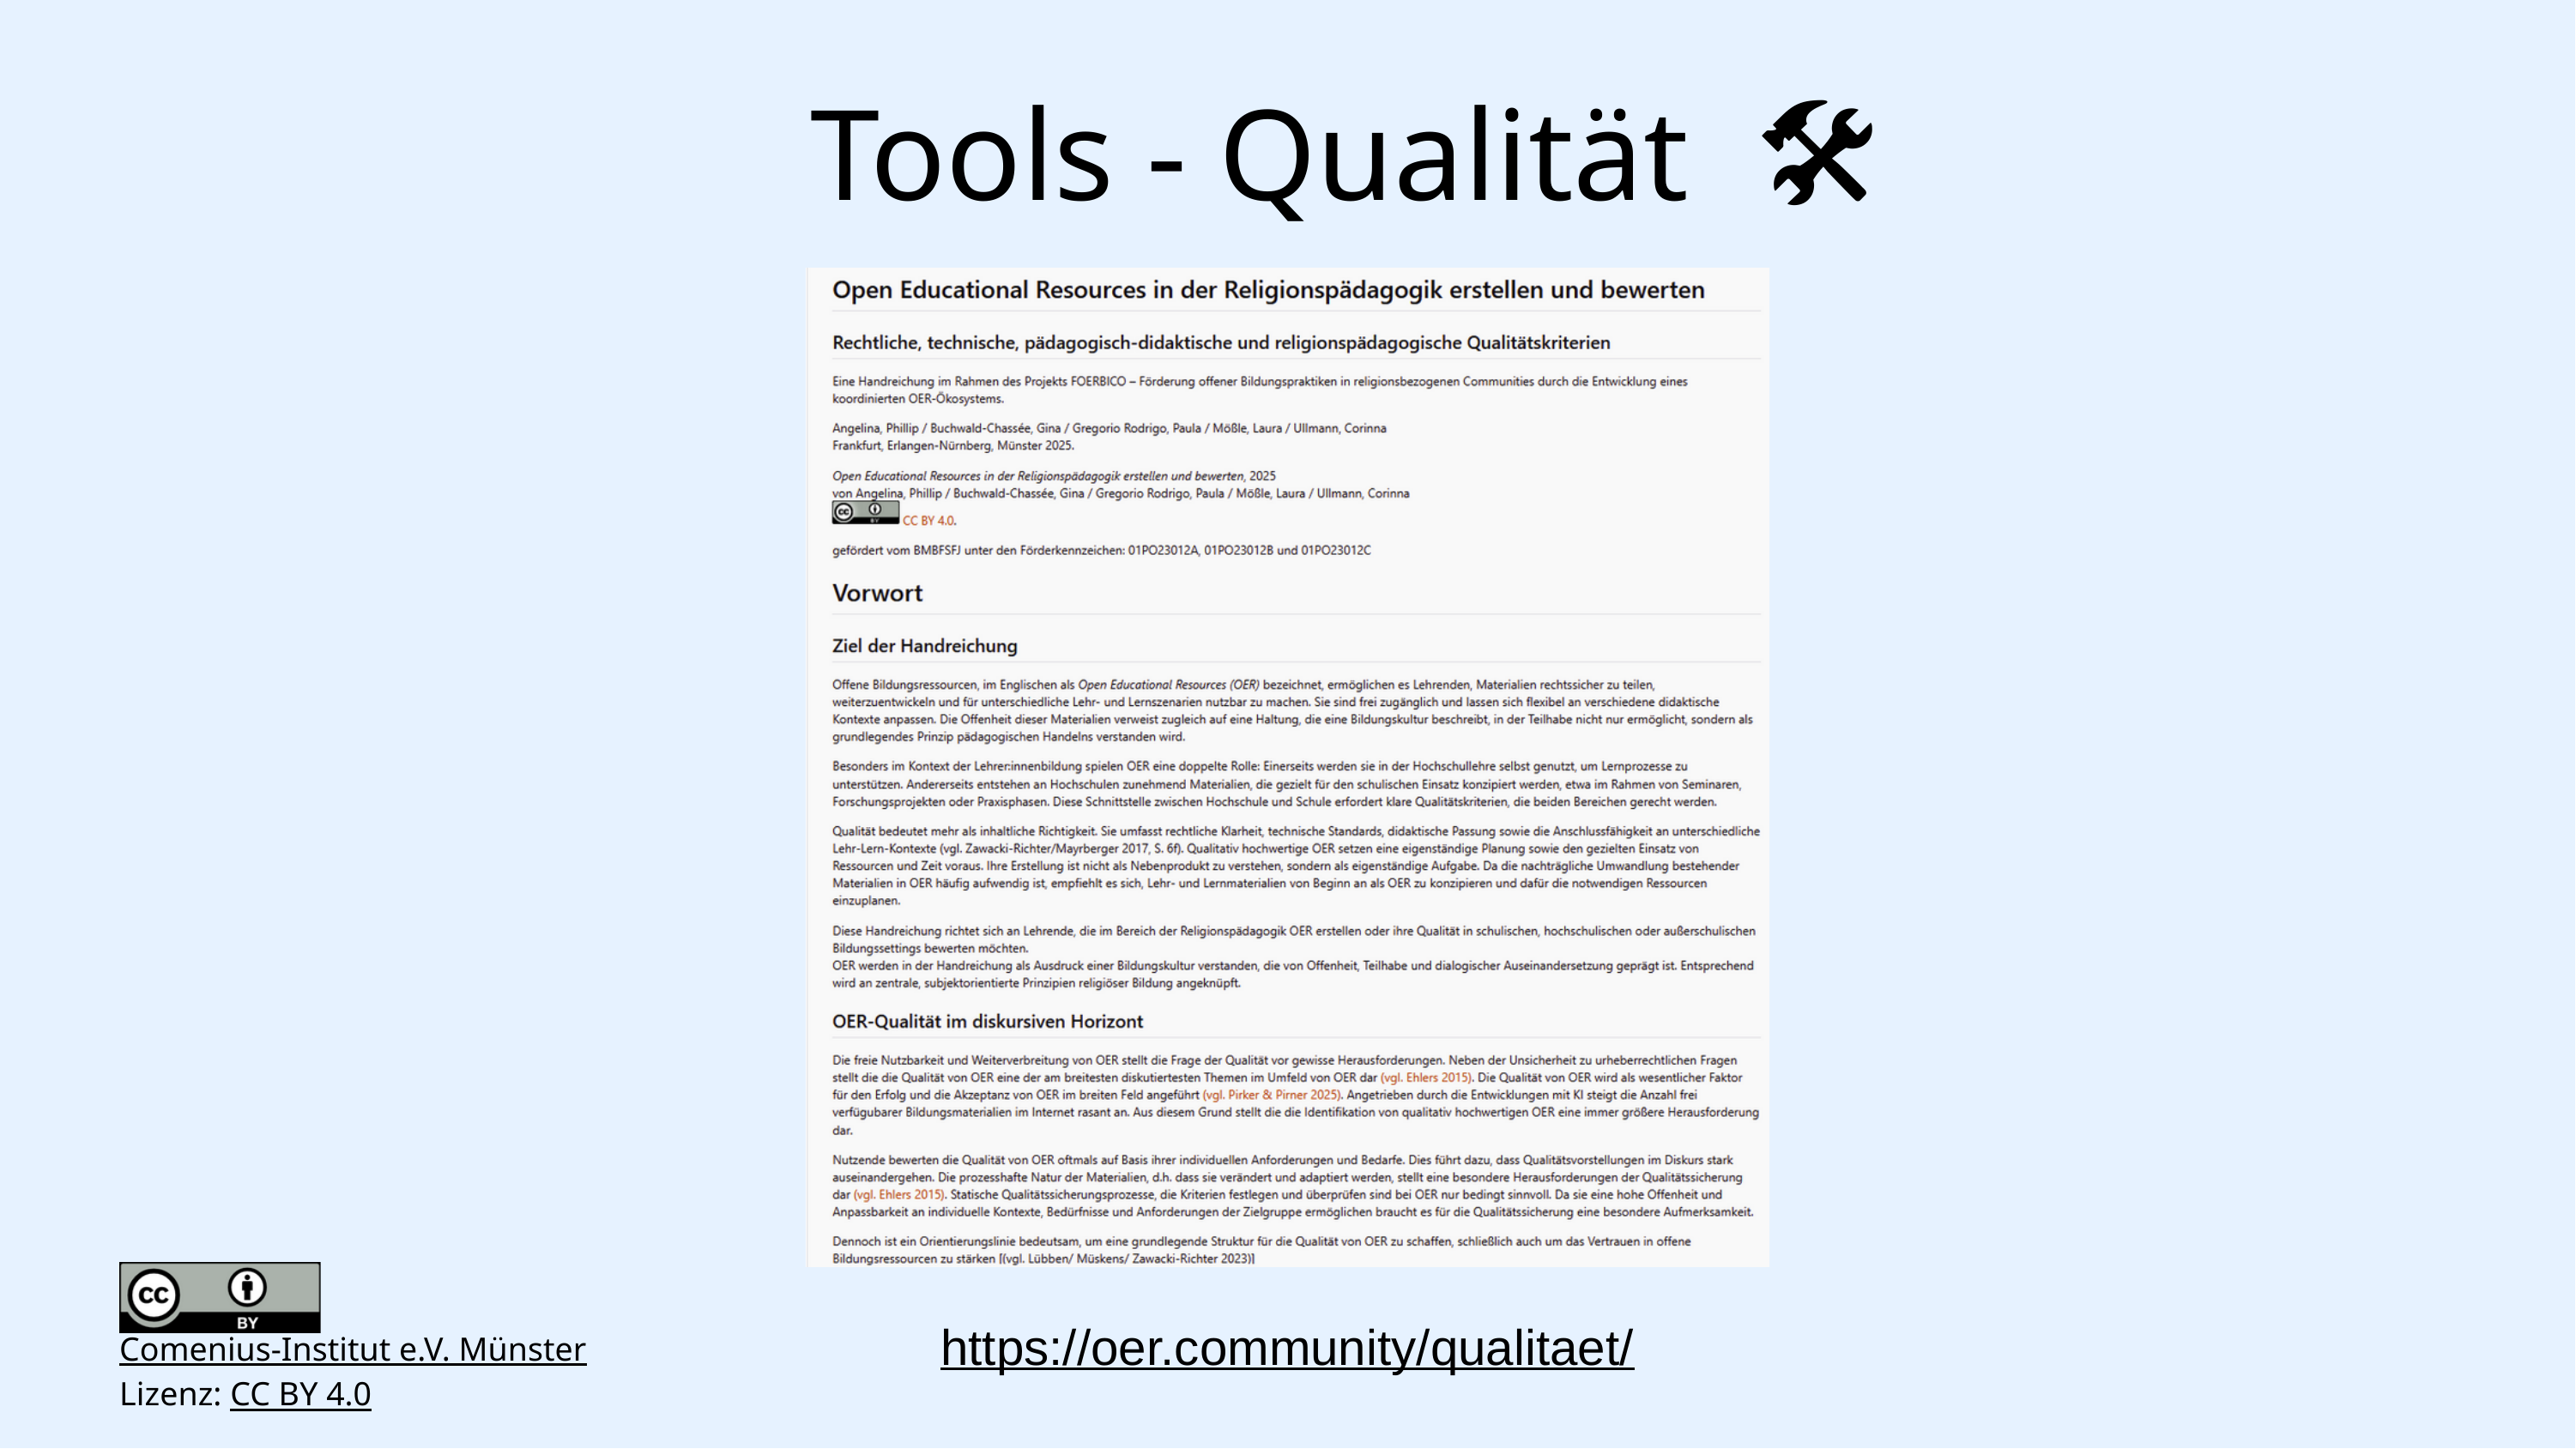

🛠️
Tools - Qualität
https://oer.community/qualitaet/
Comenius-Institut e.V. Münster
Lizenz: CC BY 4.0